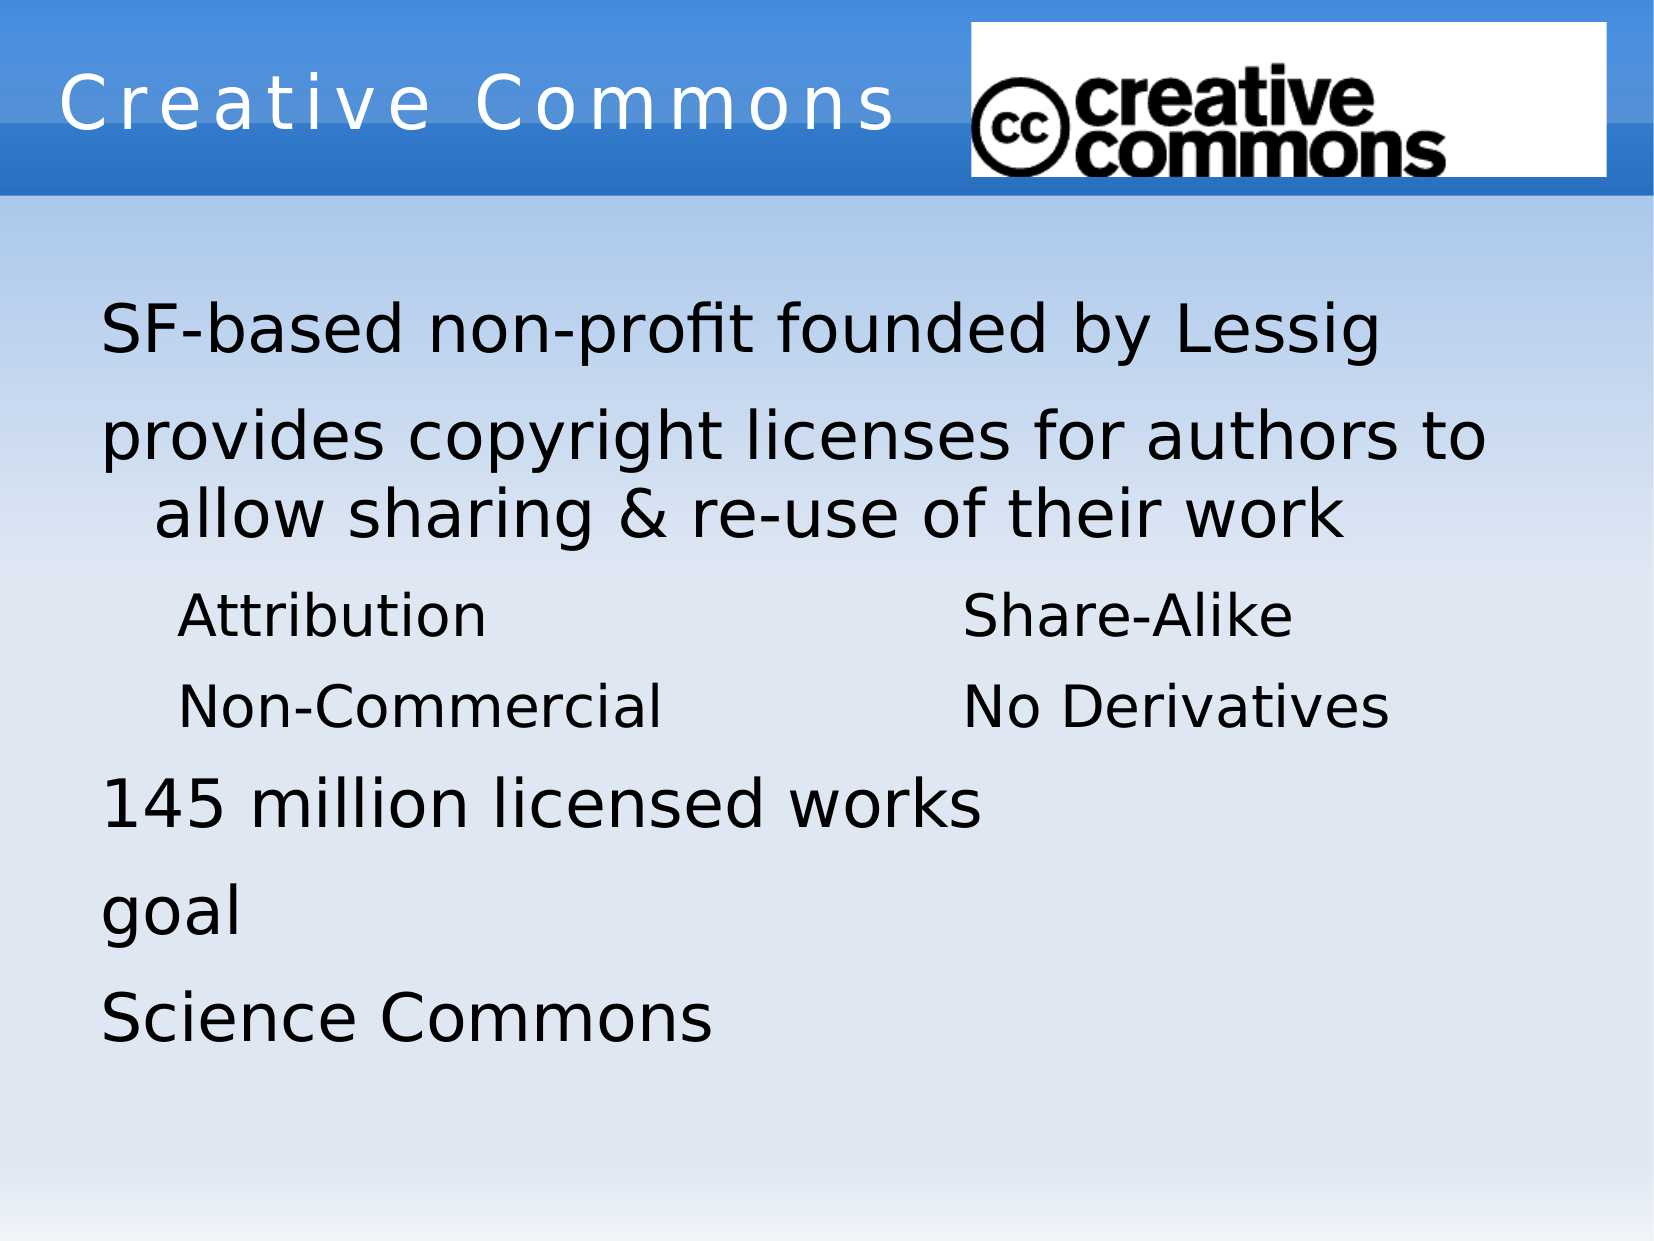

# Creative Commons
SF-based non-profit founded by Lessig
provides copyright licenses for authors to allow sharing & re-use of their work
Attribution							Share-Alike
Non-Commercial					No Derivatives
145 million licensed works
goal
Science Commons